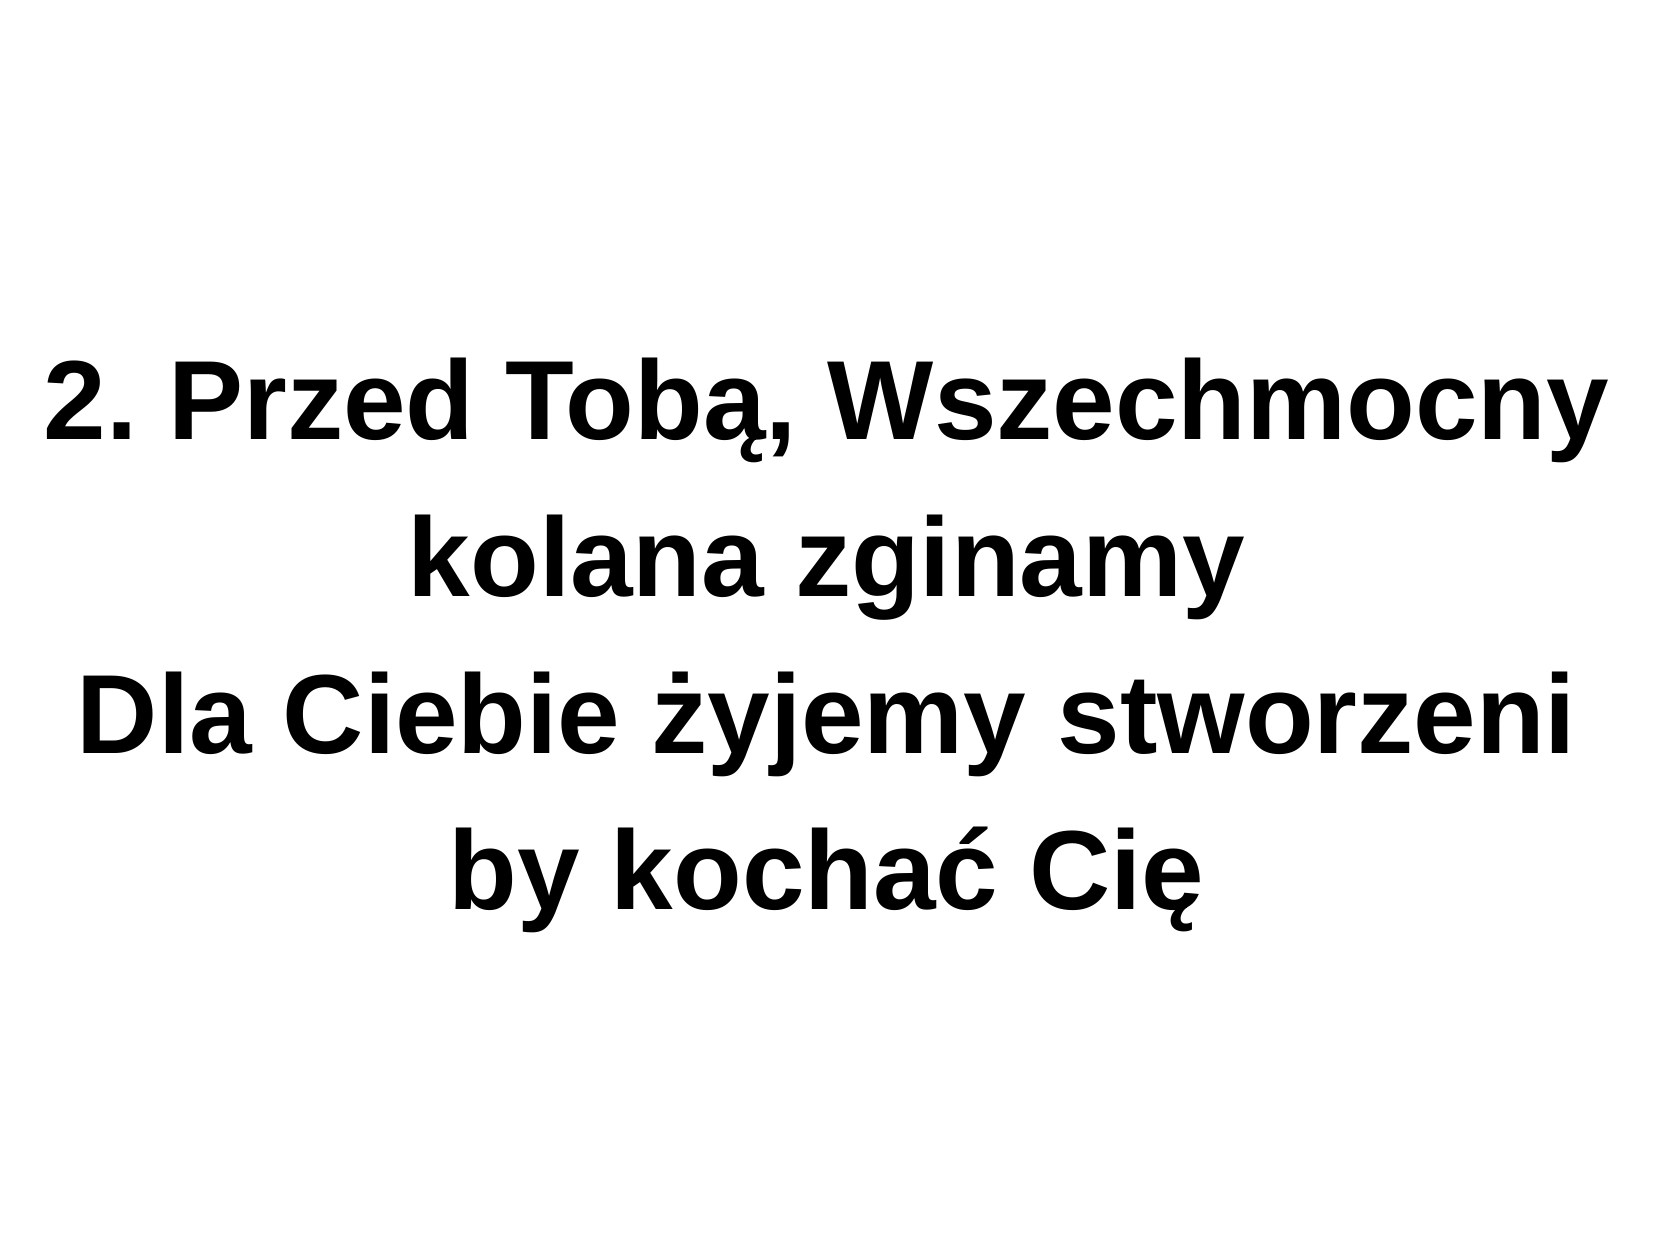

# 2. Przed Tobą, Wszechmocny
kolana zginamy
Dla Ciebie żyjemy stworzeni
by kochać Cię